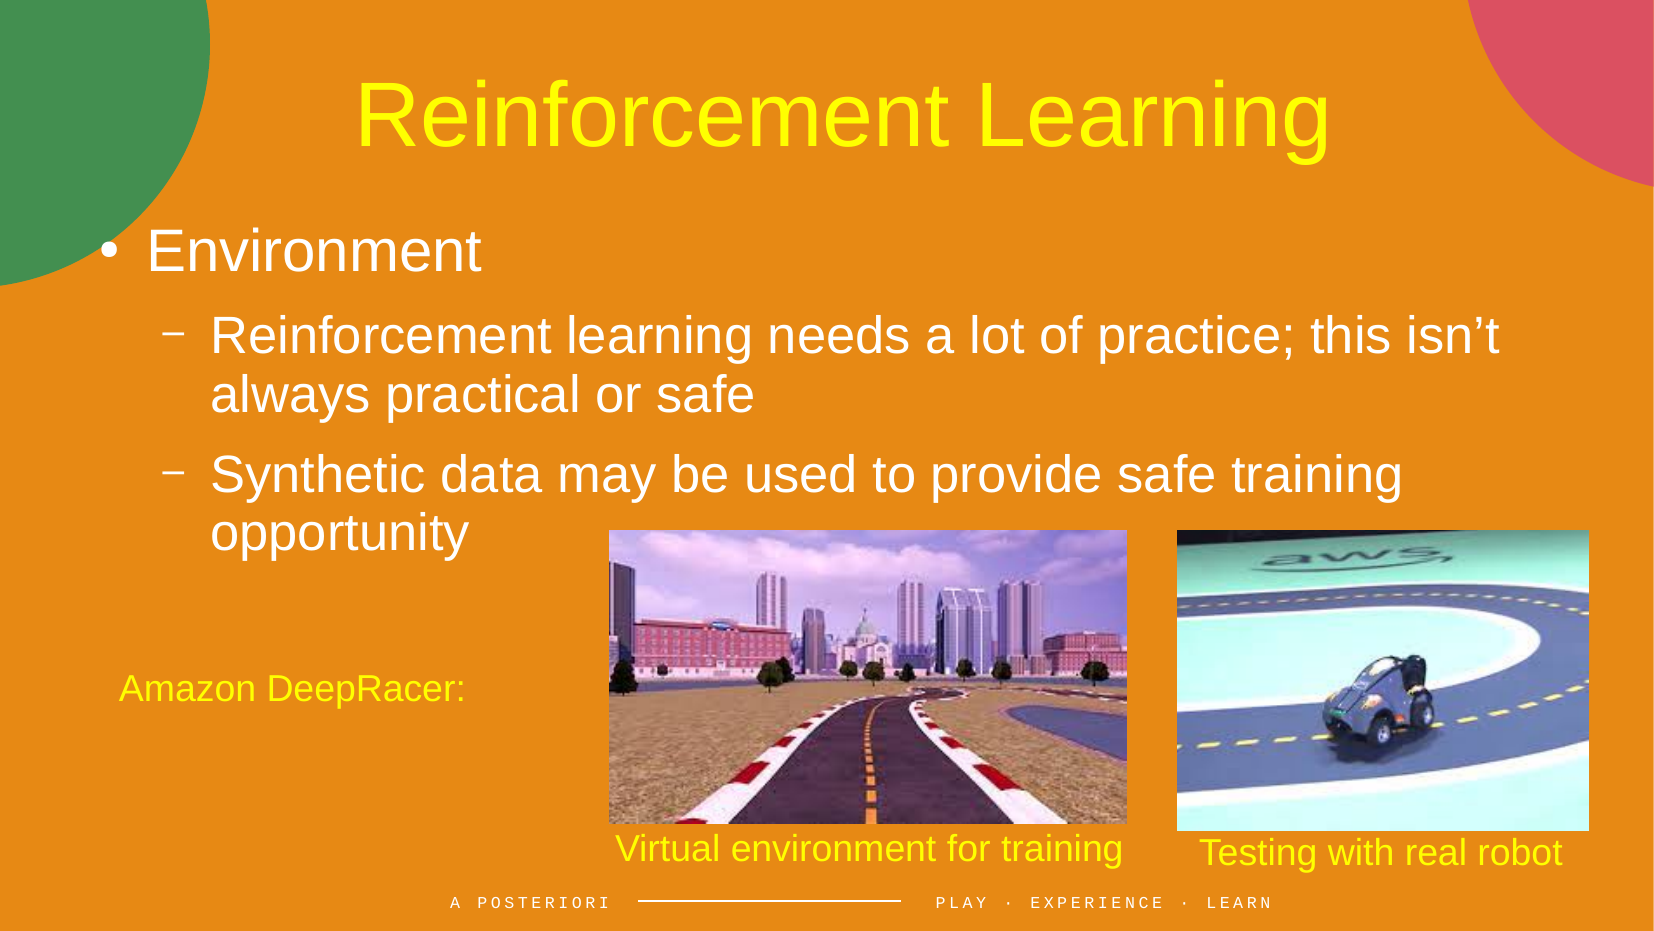

# Reinforcement Learning
Environment
Reinforcement learning needs a lot of practice; this isn’t always practical or safe
Synthetic data may be used to provide safe training opportunity
Amazon DeepRacer:
Virtual environment for training
Testing with real robot